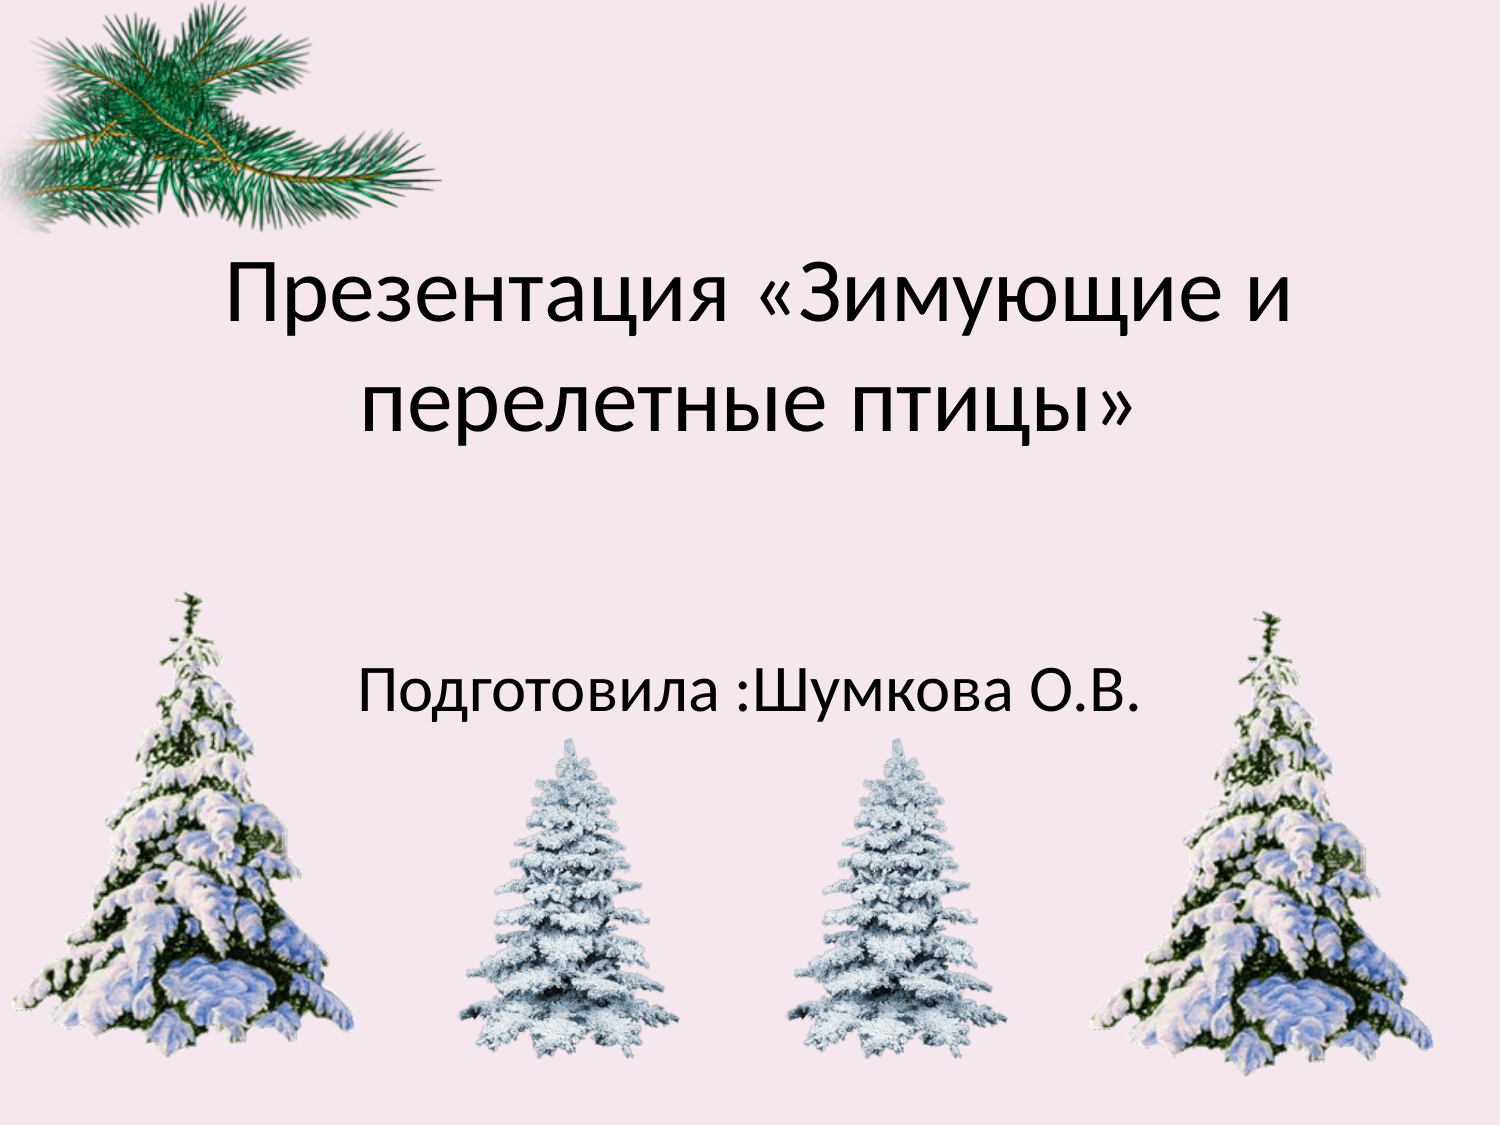

# Презентация «Зимующие и перелетные птицы»
Подготовила :Шумкова О.В.